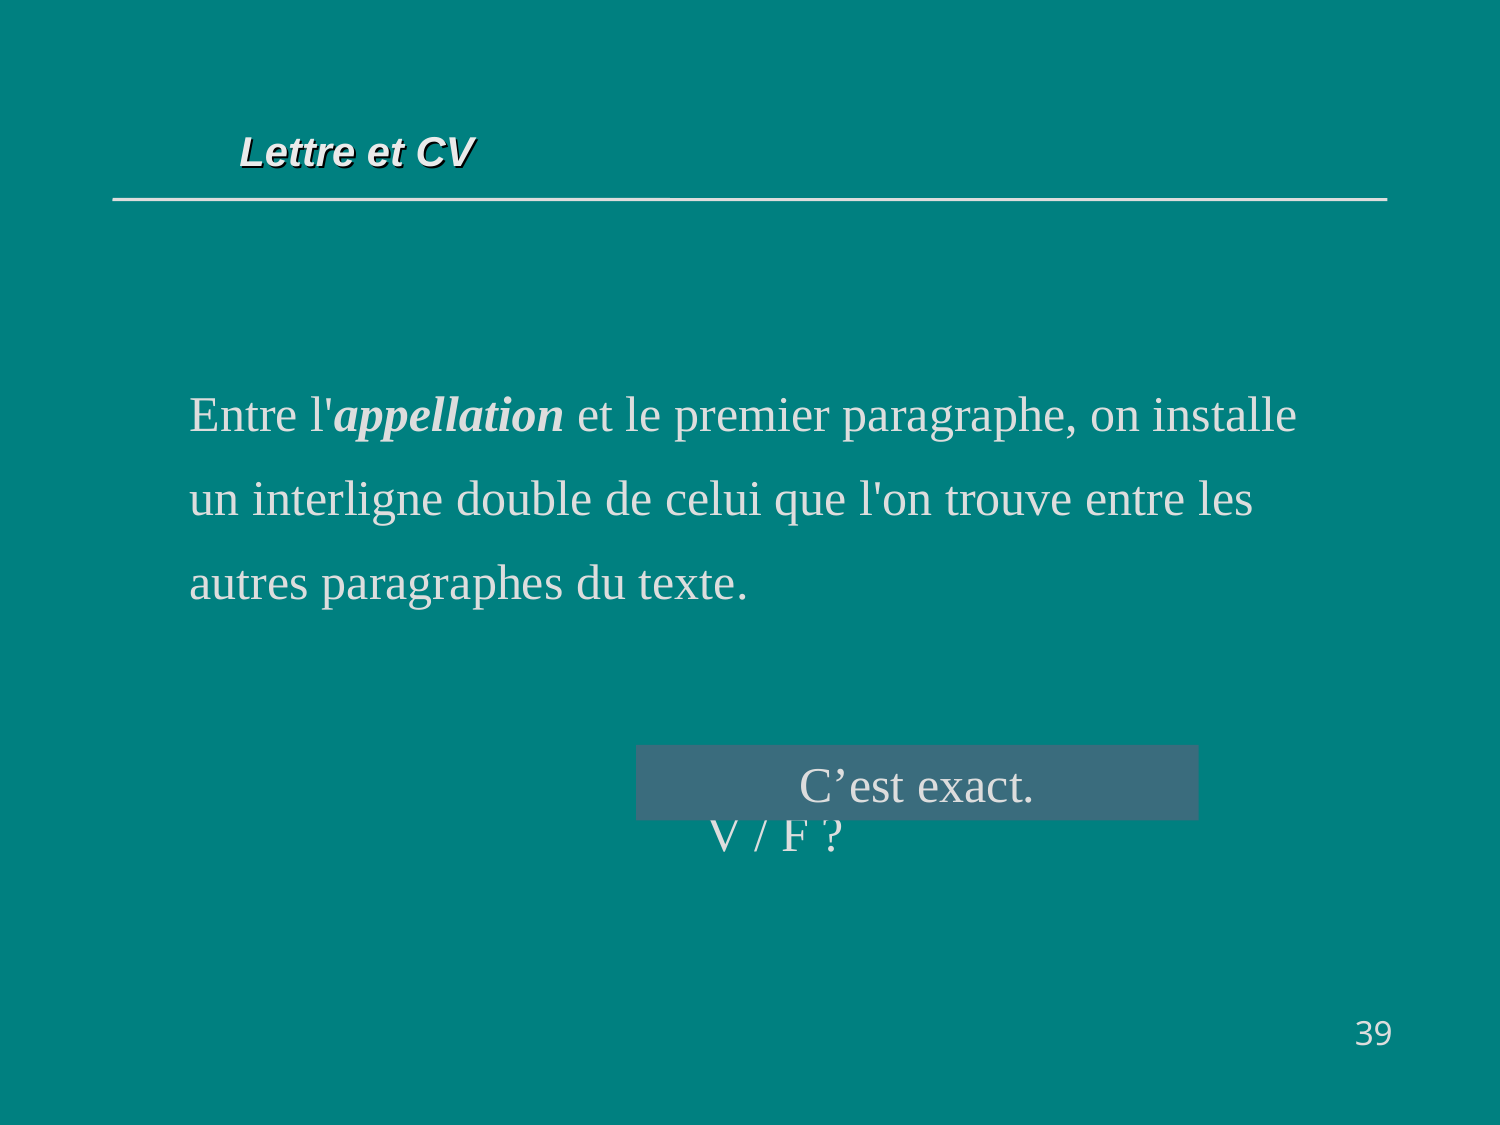

Lettre et CV
Entre l'appellation et le premier paragraphe, on installe un interligne double de celui que l'on trouve entre les autres paragraphes du texte.
V / F ?
C’est exact.
39